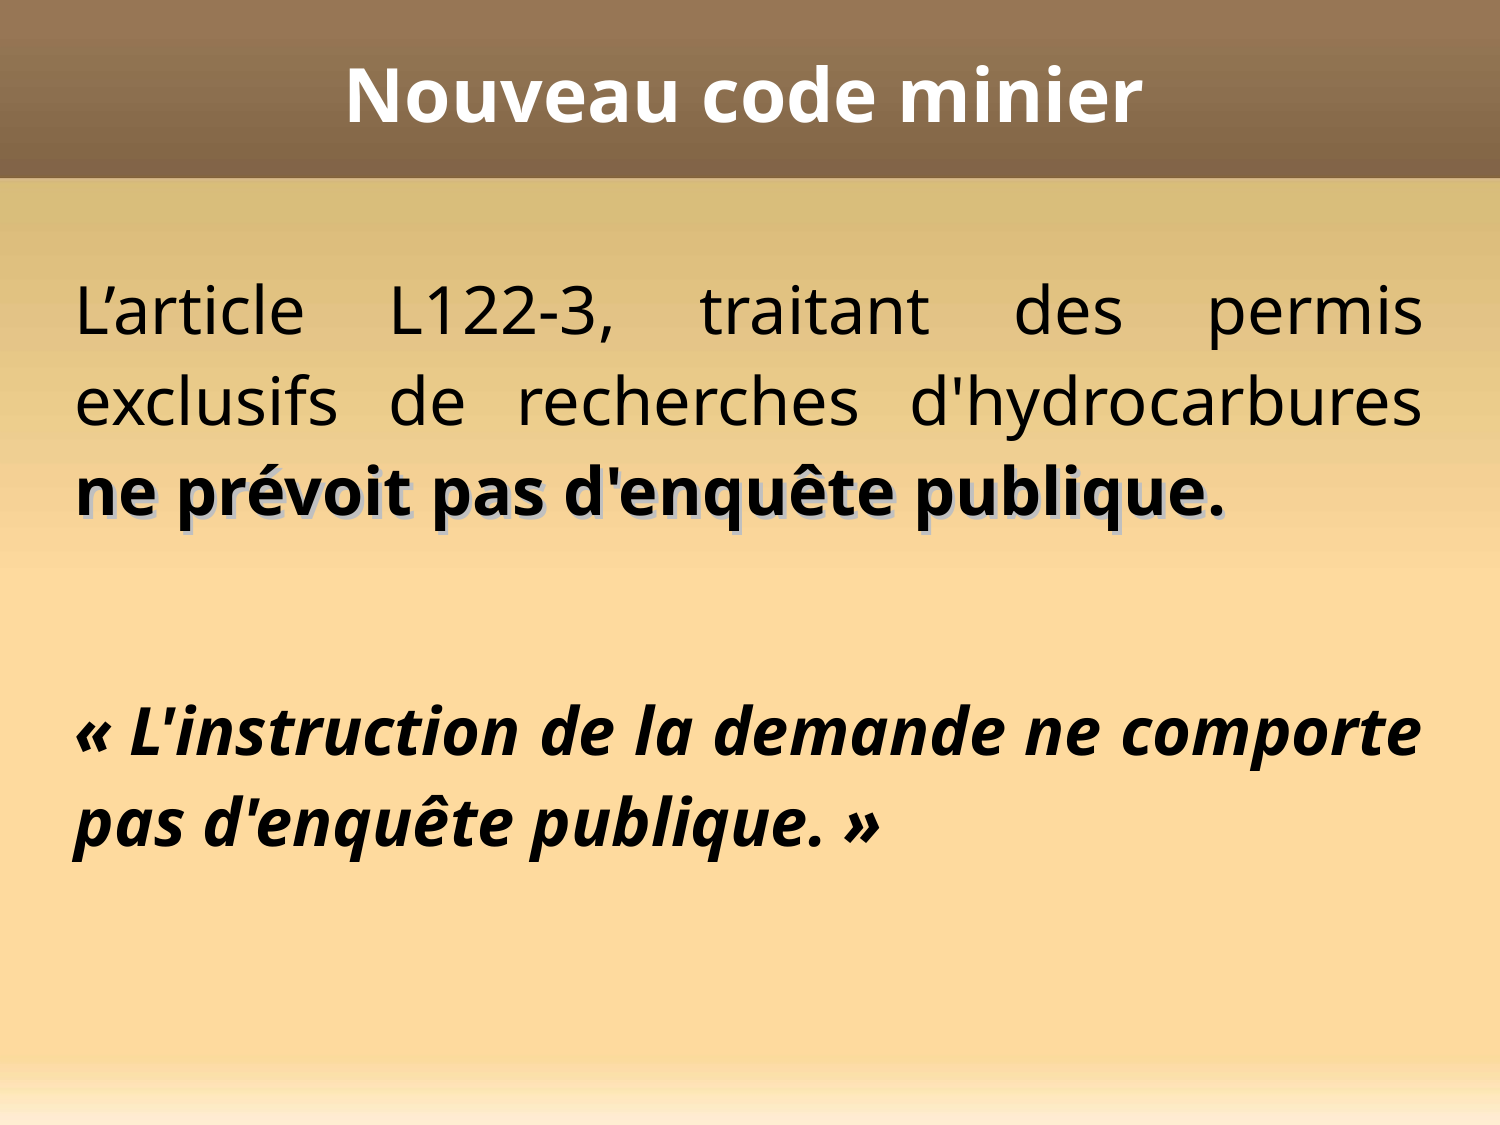

# Nouveau code minier
L’article L122-3, traitant des permis exclusifs de recherches d'hydrocarbures ne prévoit pas d'enquête publique.
« L'instruction de la demande ne comporte pas d'enquête publique. »